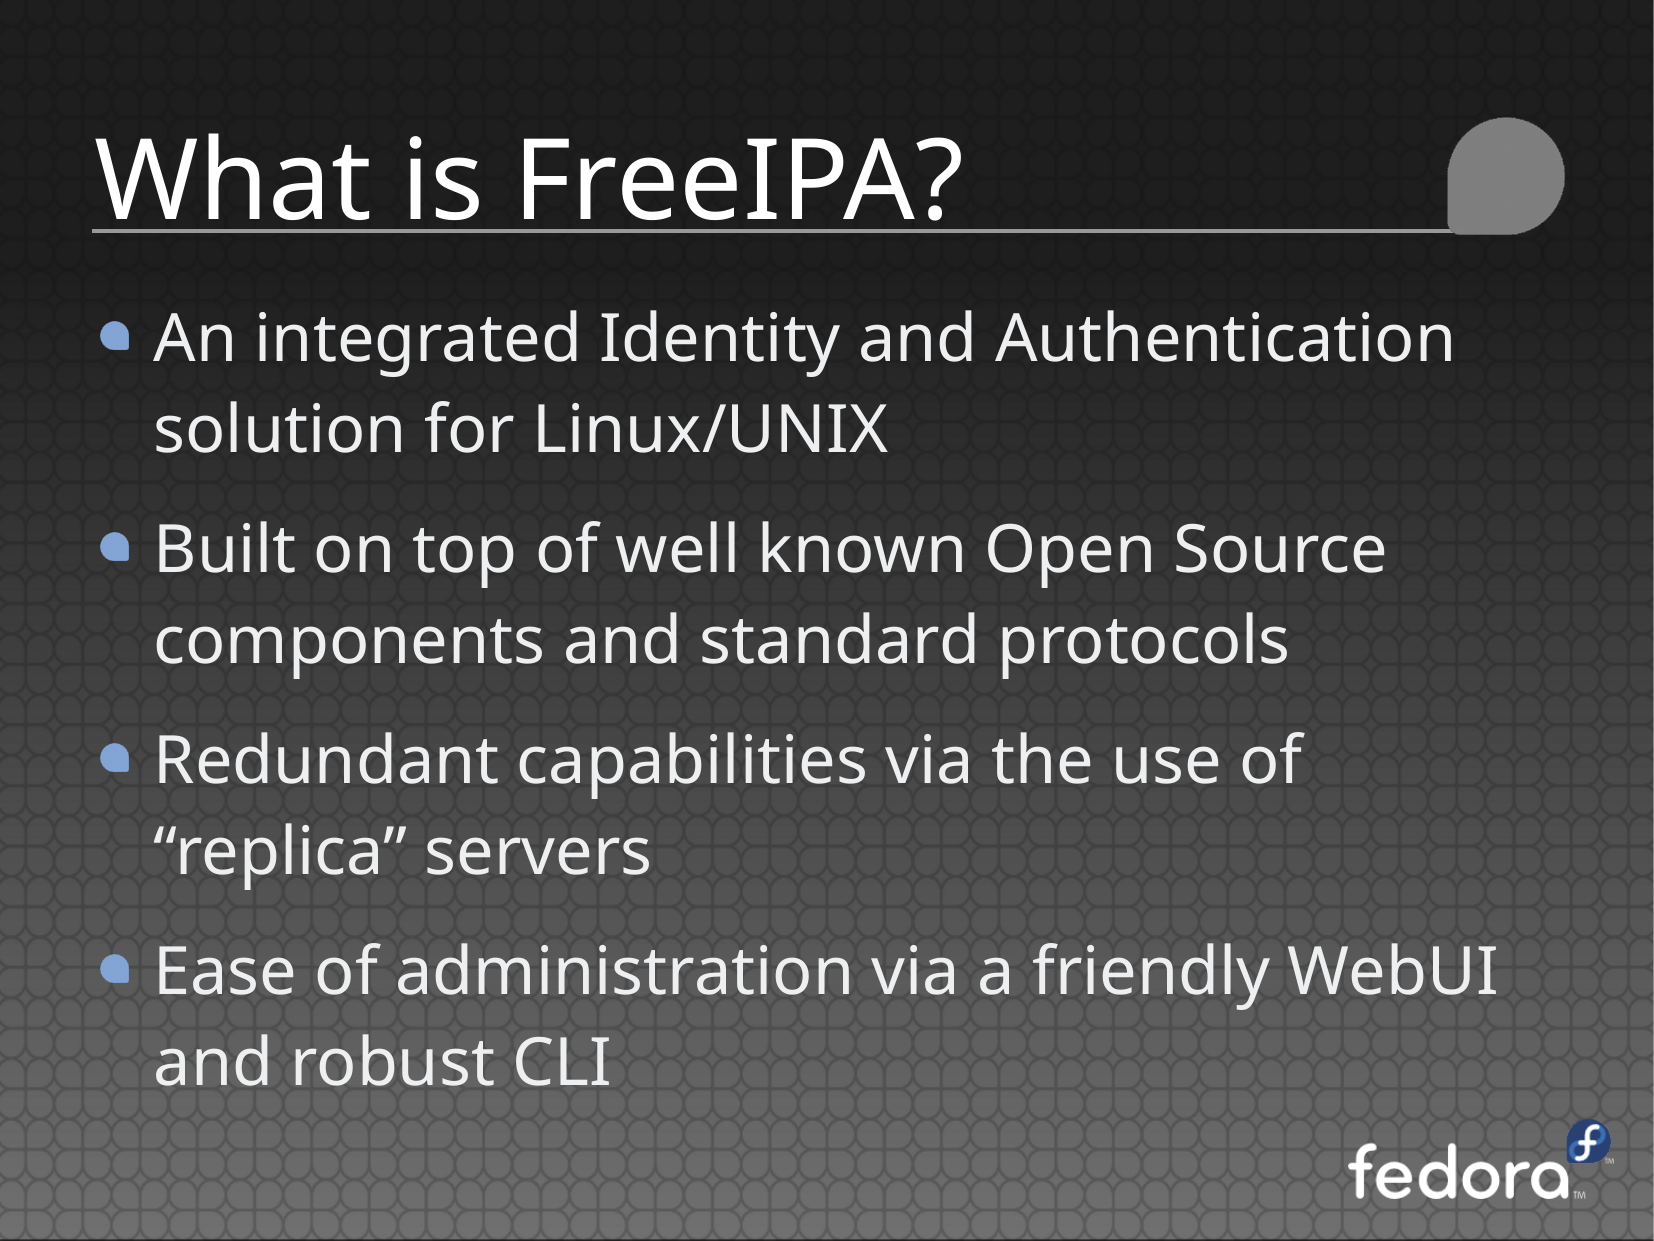

What is FreeIPA?
# An integrated Identity and Authentication solution for Linux/UNIX
Built on top of well known Open Source components and standard protocols
Redundant capabilities via the use of “replica” servers
Ease of administration via a friendly WebUI and robust CLI